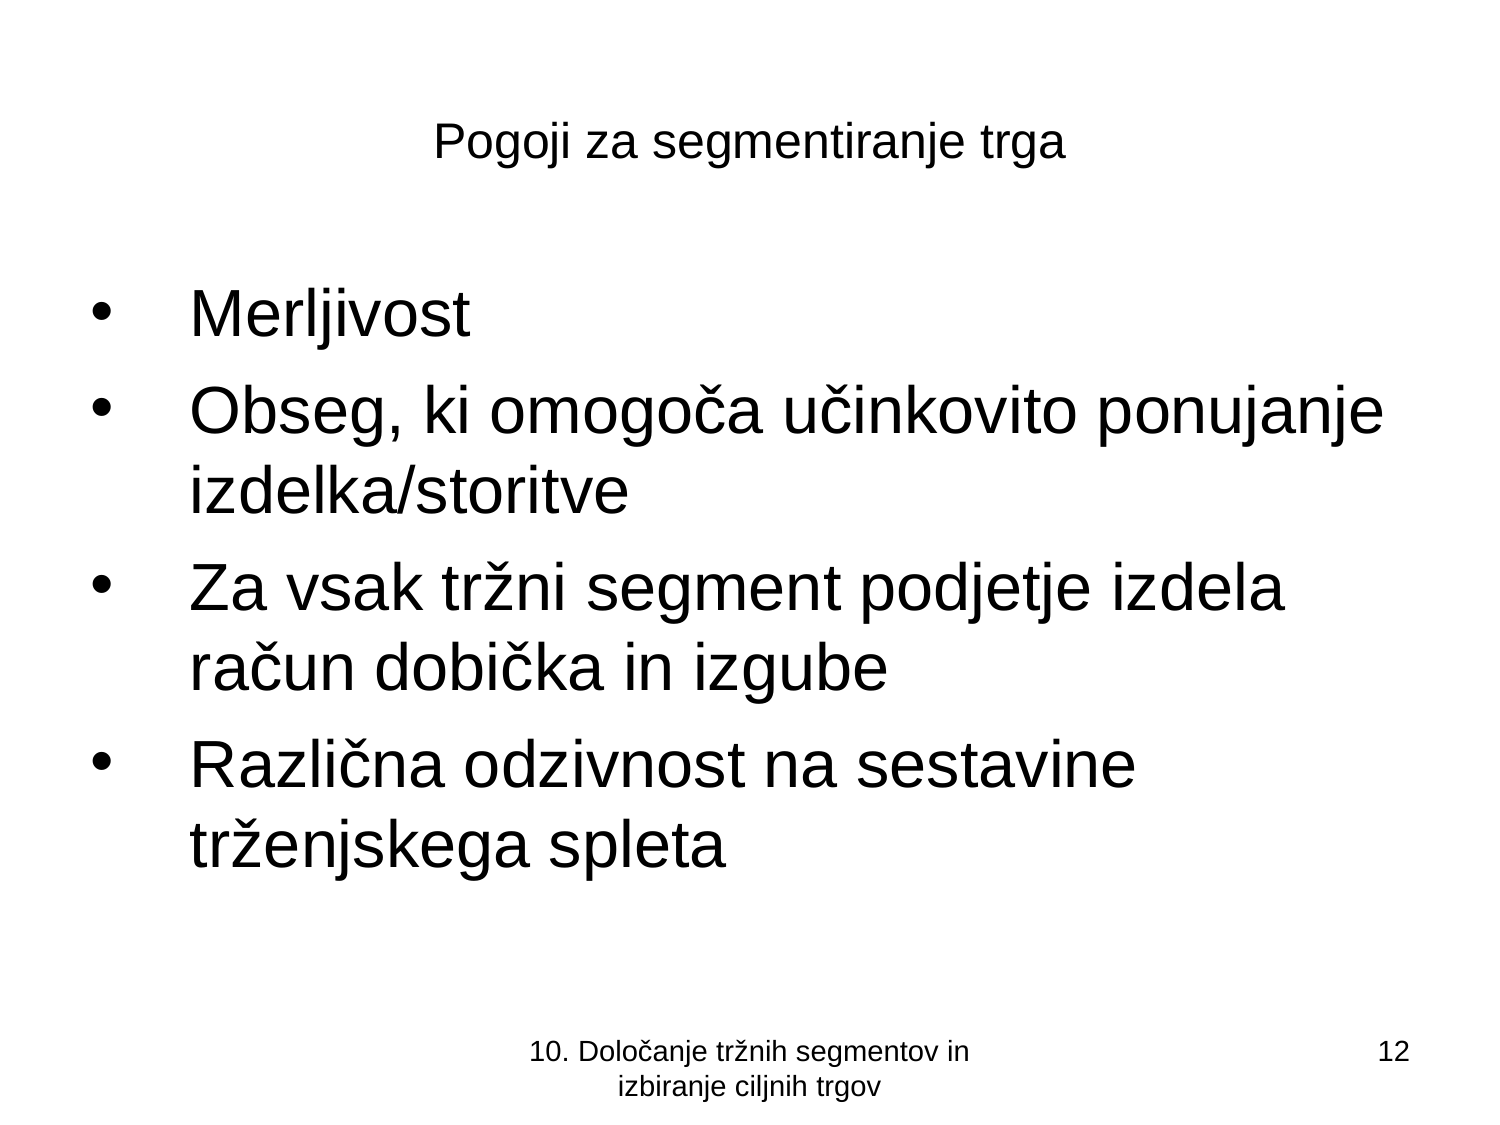

# Pogoji za segmentiranje trga
Merljivost
Obseg, ki omogoča učinkovito ponujanje izdelka/storitve
Za vsak tržni segment podjetje izdela račun dobička in izgube
Različna odzivnost na sestavine trženjskega spleta
10. Določanje tržnih segmentov in izbiranje ciljnih trgov